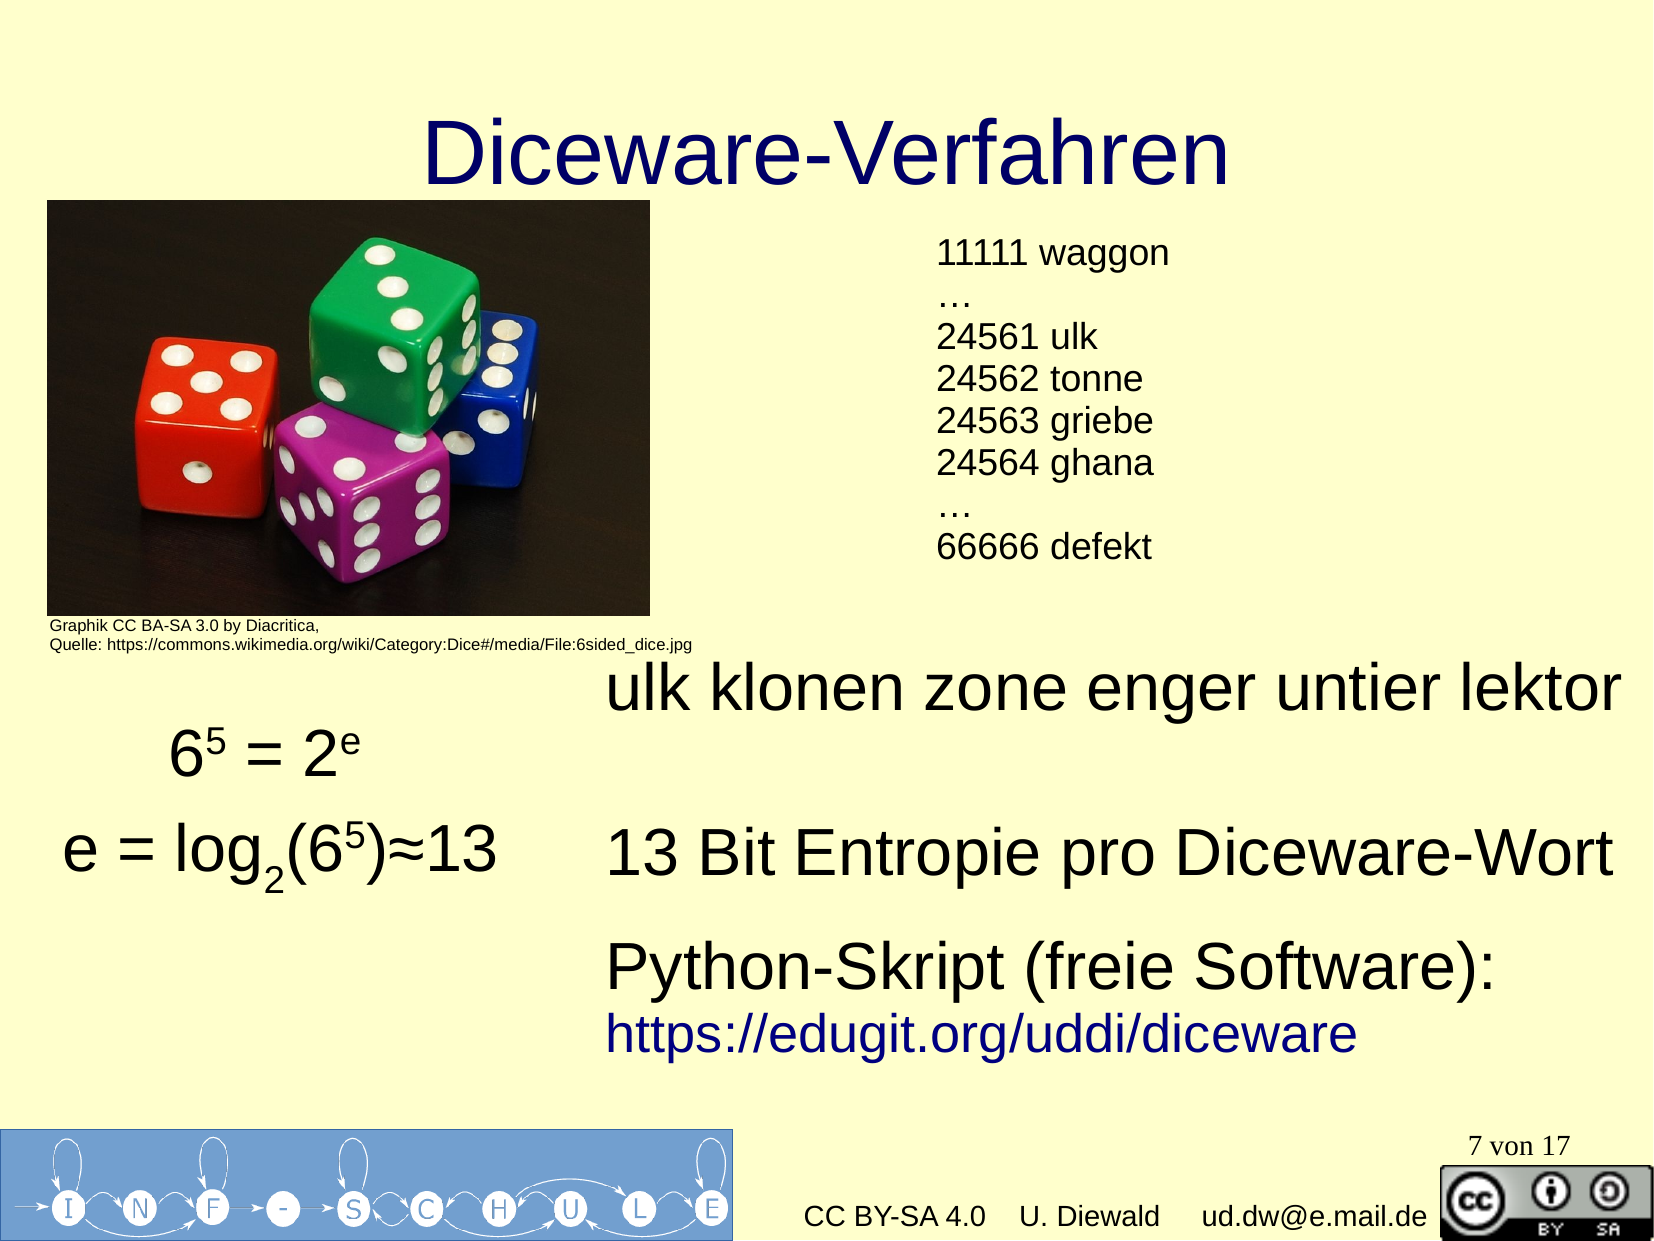

# Diceware-Verfahren
11111 waggon
…
24561 ulk
24562 tonne
24563 griebe
24564 ghana
…
66666 defekt
Graphik CC BA-SA 3.0 by Diacritica,
Quelle: https://commons.wikimedia.org/wiki/Category:Dice#/media/File:6sided_dice.jpg
ulk klonen zone enger untier lektor
65 = 2e
e = log2(65)≈13
13 Bit Entropie pro Diceware-Wort
Python-Skript (freie Software):
https://edugit.org/uddi/diceware
7